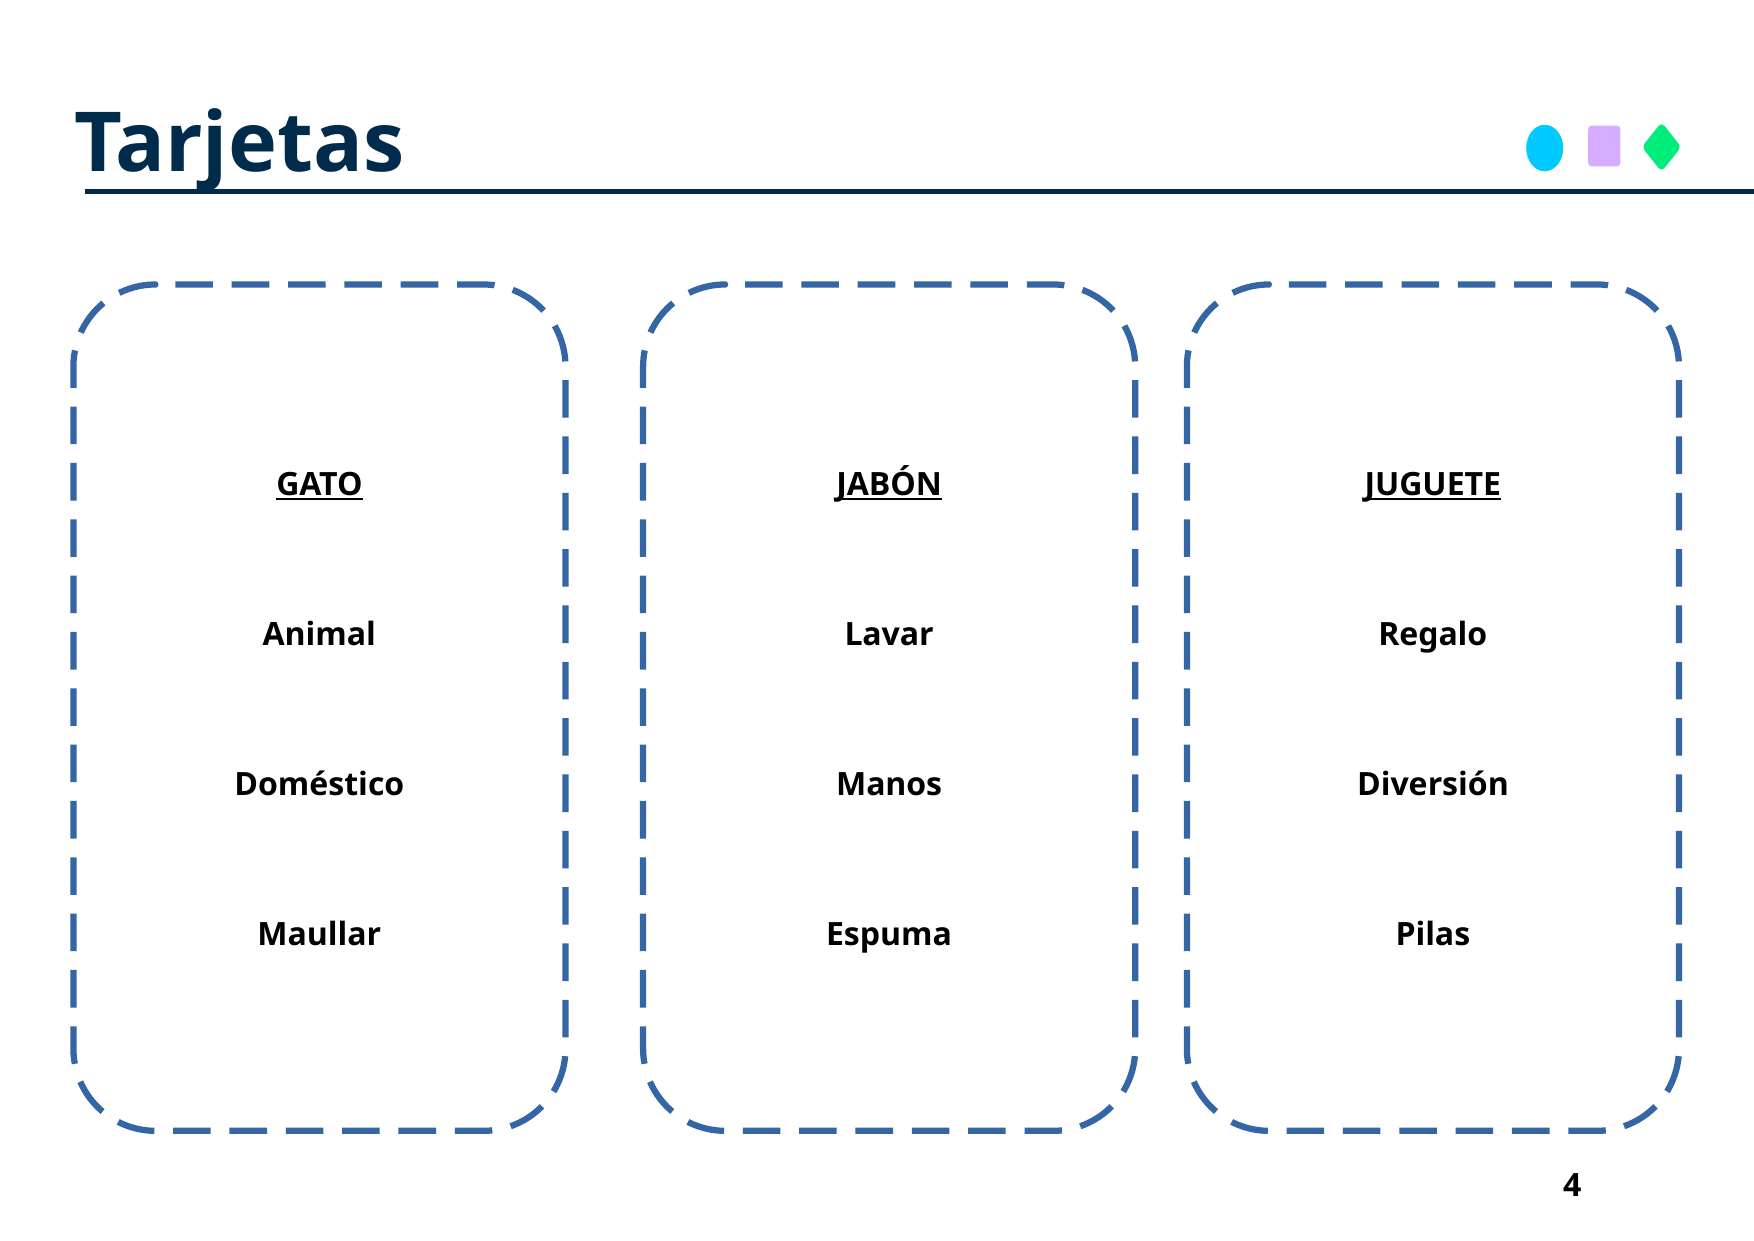

# Tarjetas
GATO
Animal
Doméstico
Maullar
JABÓN
Lavar
Manos
Espuma
JUGUETE
Regalo
Diversión
Pilas